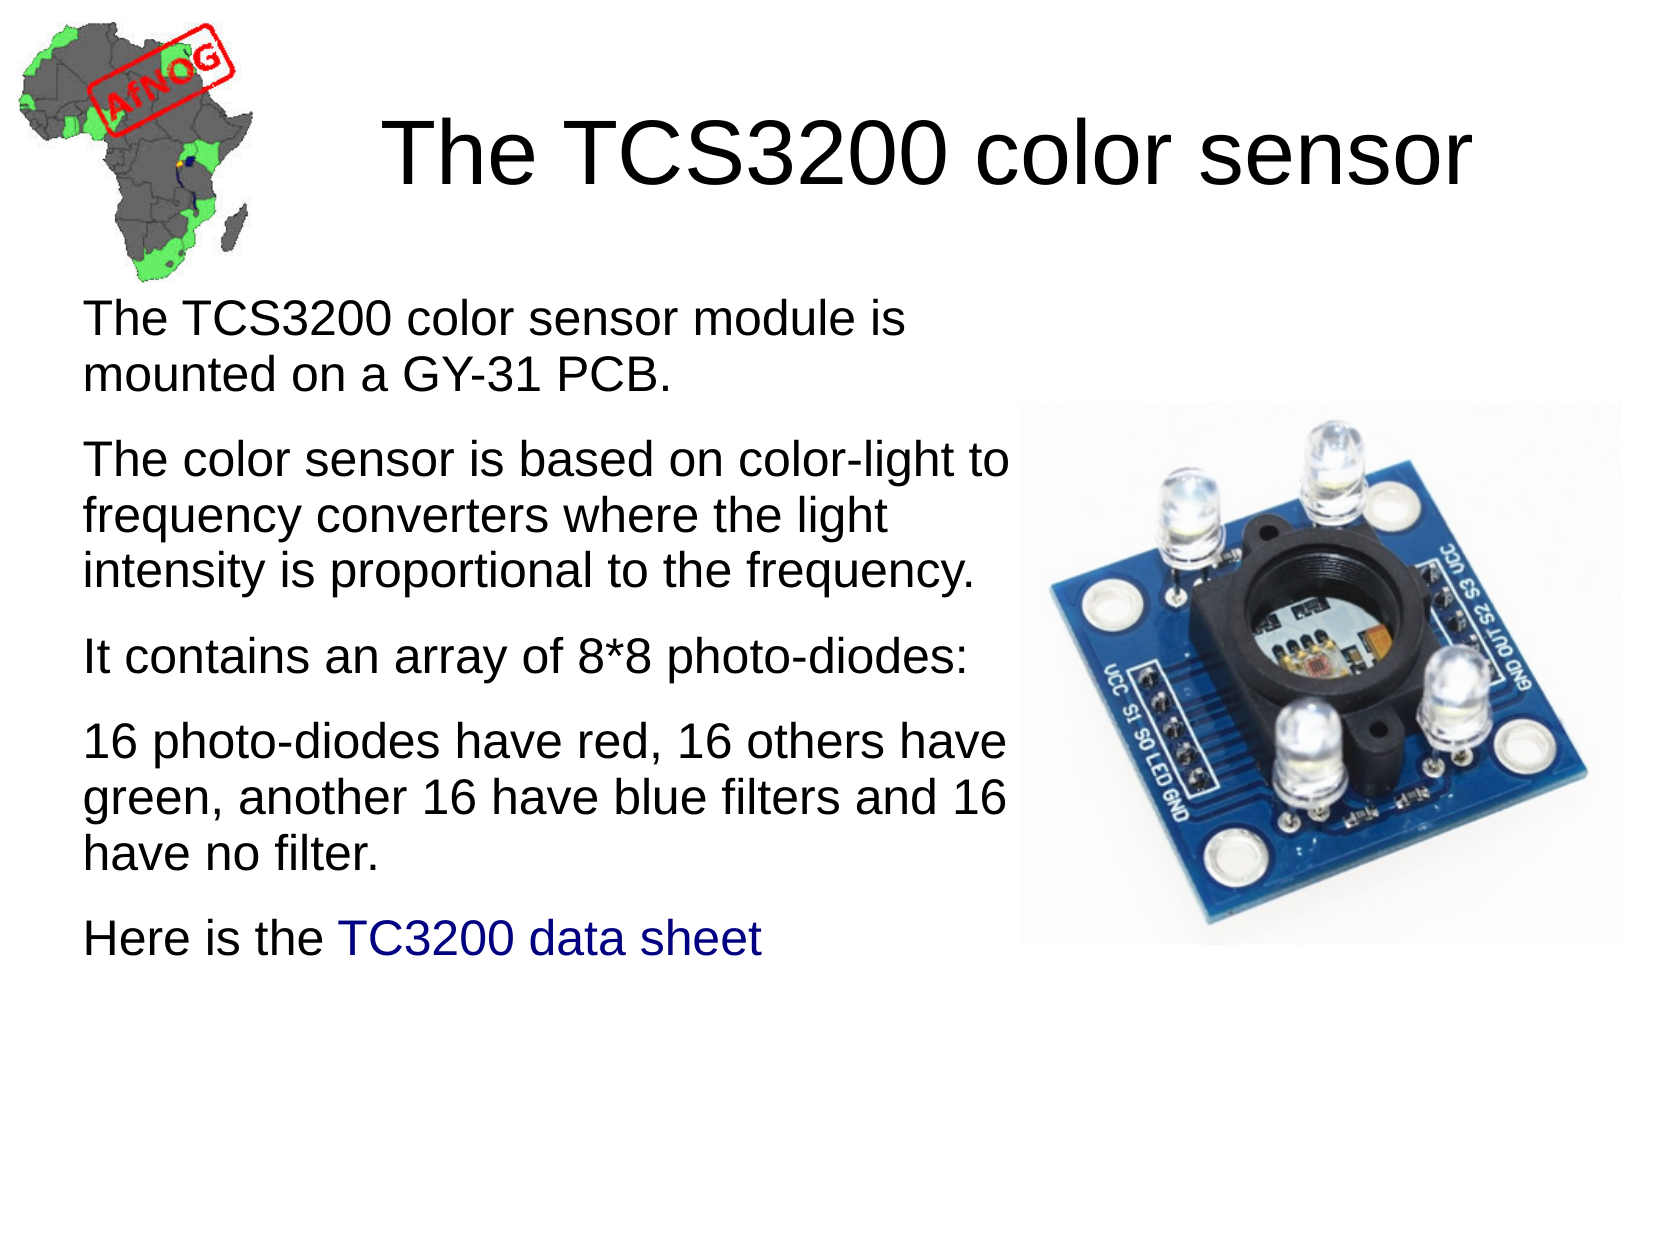

# The TCS3200 color sensor
The TCS3200 color sensor module is mounted on a GY-31 PCB.
The color sensor is based on color-light to frequency converters where the light intensity is proportional to the frequency.
It contains an array of 8*8 photo-diodes:
16 photo-diodes have red, 16 others have green, another 16 have blue filters and 16 have no filter.
Here is the TC3200 data sheet